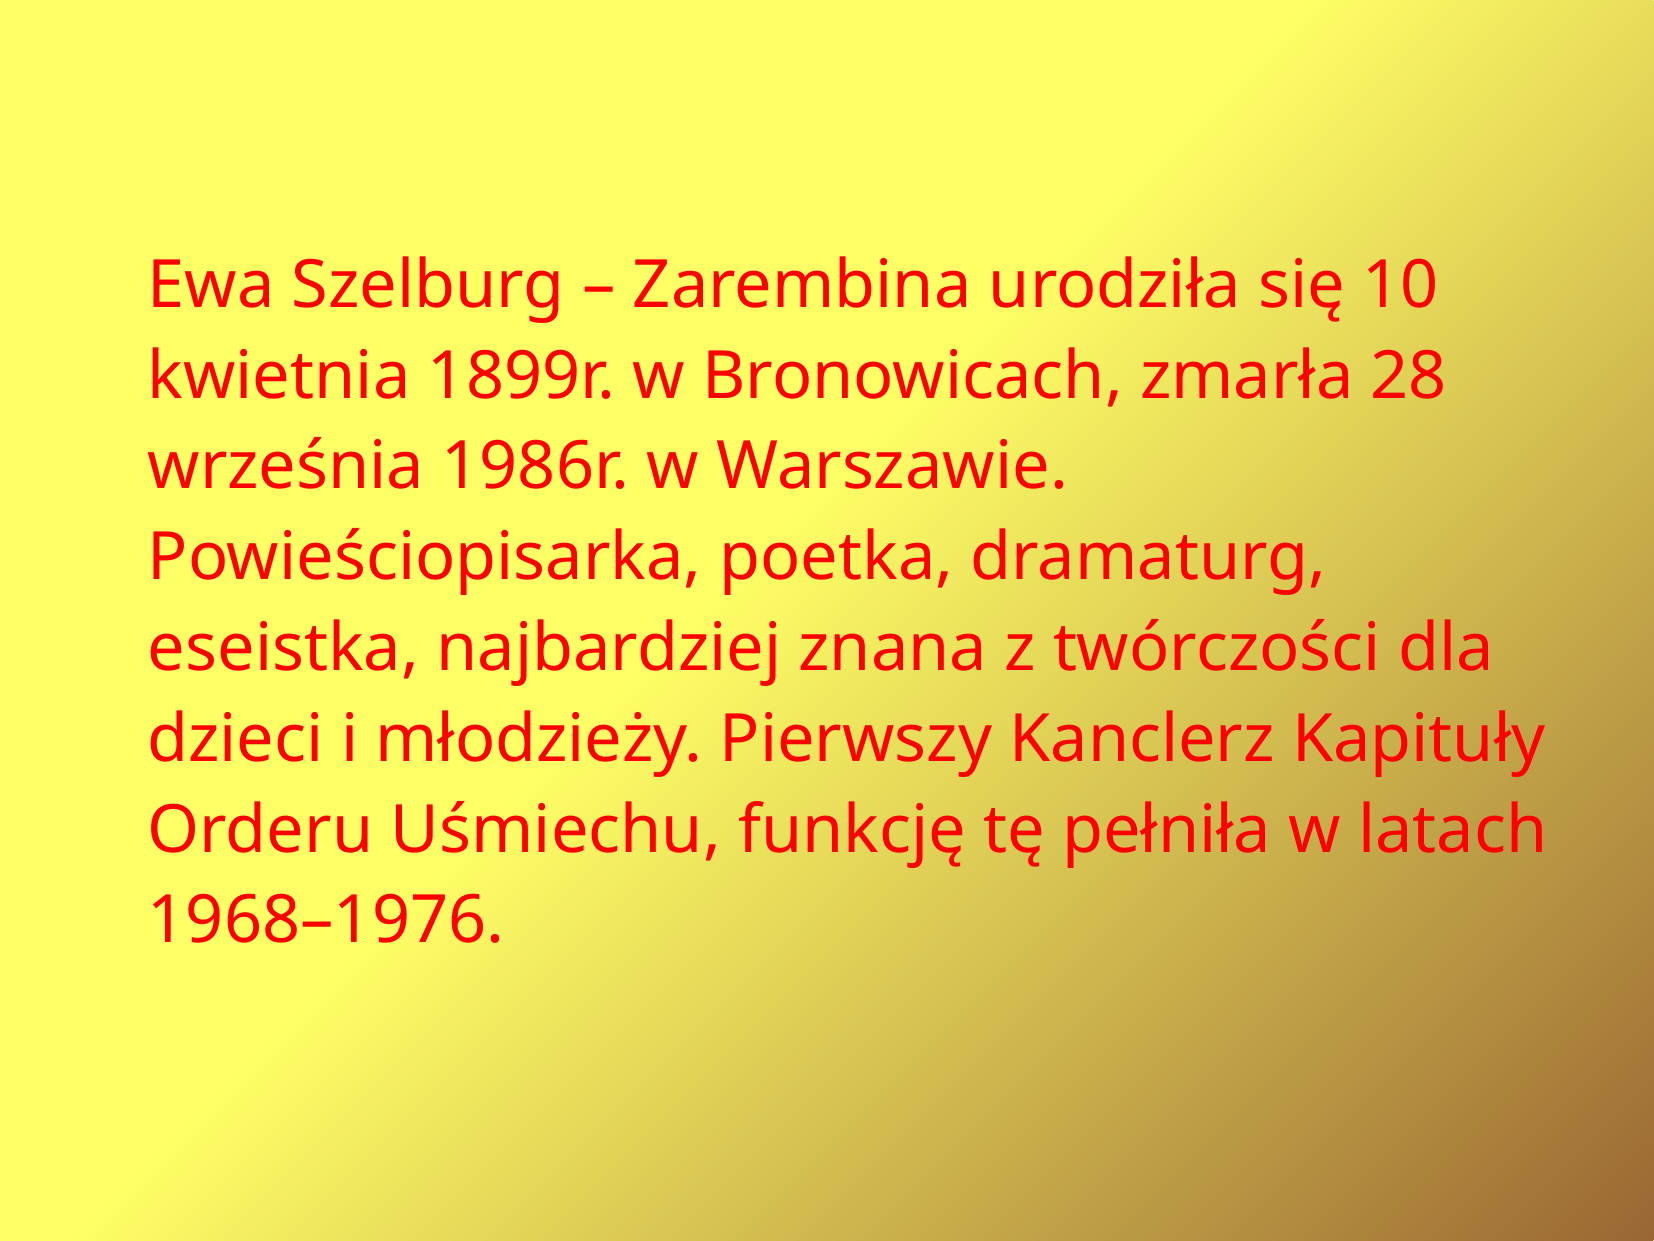

# Ewa Szelburg – Zarembina urodziła się 10 kwietnia 1899r. w Bronowicach, zmarła 28 września 1986r. w Warszawie. Powieściopisarka, poetka, dramaturg, eseistka, najbardziej znana z twórczości dla dzieci i młodzieży. Pierwszy Kanclerz Kapituły Orderu Uśmiechu, funkcję tę pełniła w latach 1968–1976.